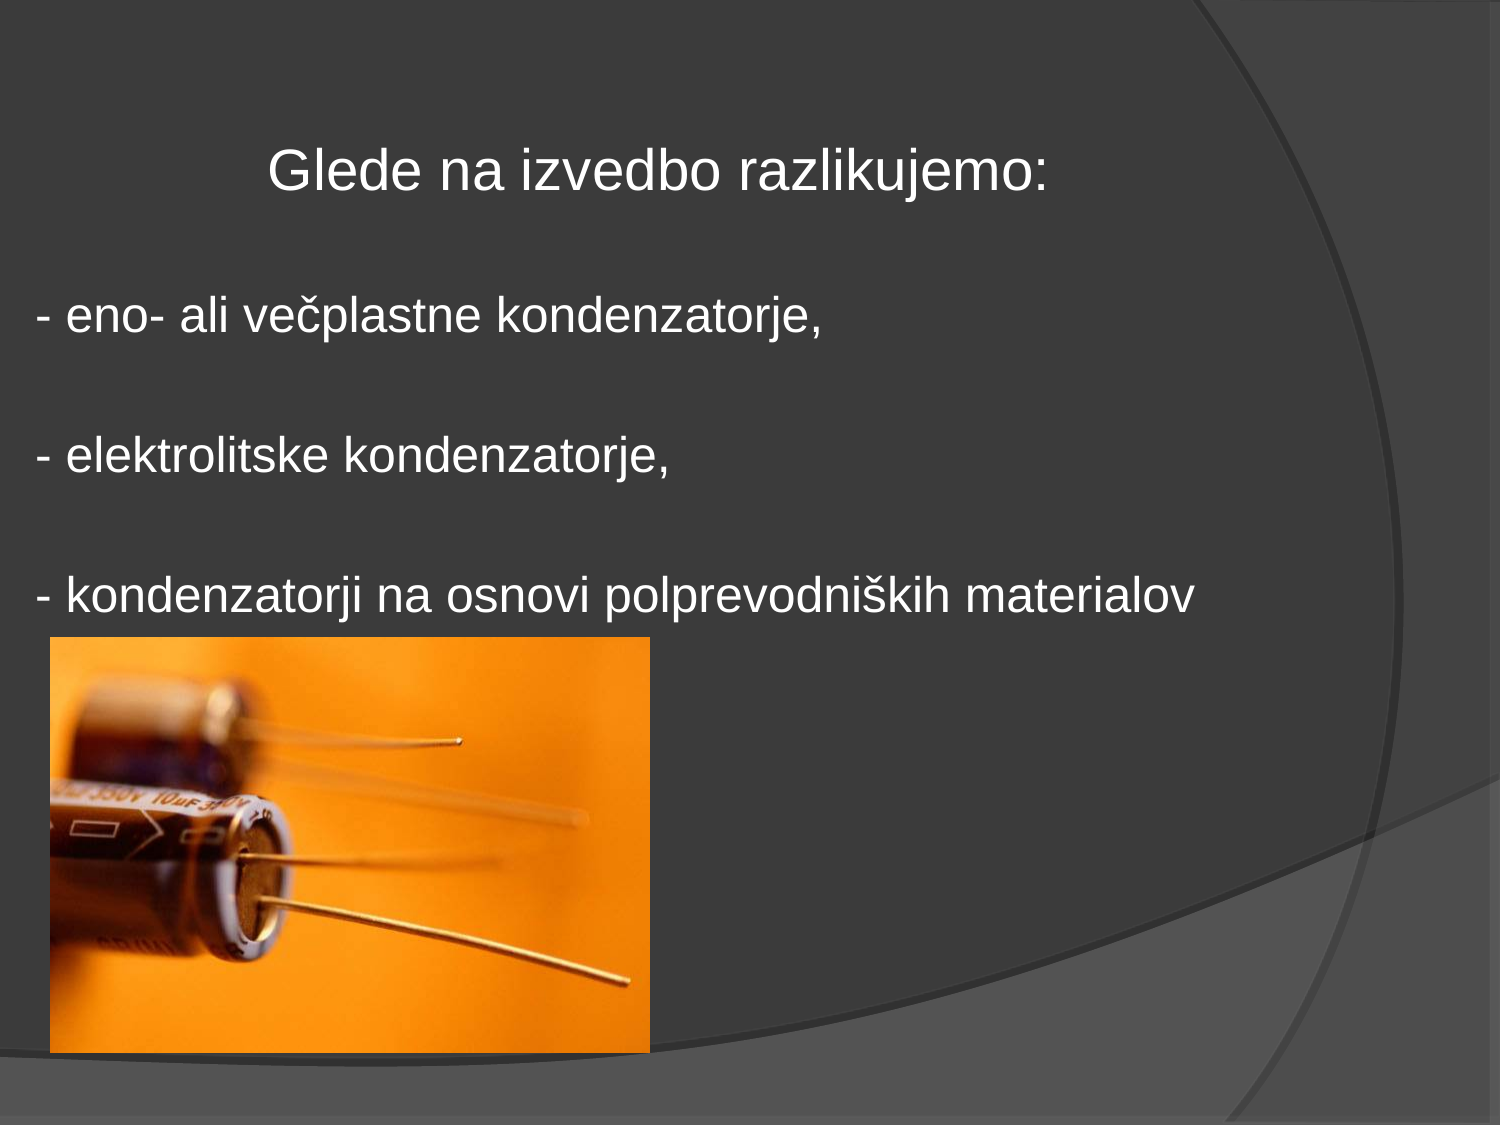

# Glede na izvedbo razlikujemo:
 - eno- ali večplastne kondenzatorje,
 - elektrolitske kondenzatorje,
 - kondenzatorji na osnovi polprevodniških materialov